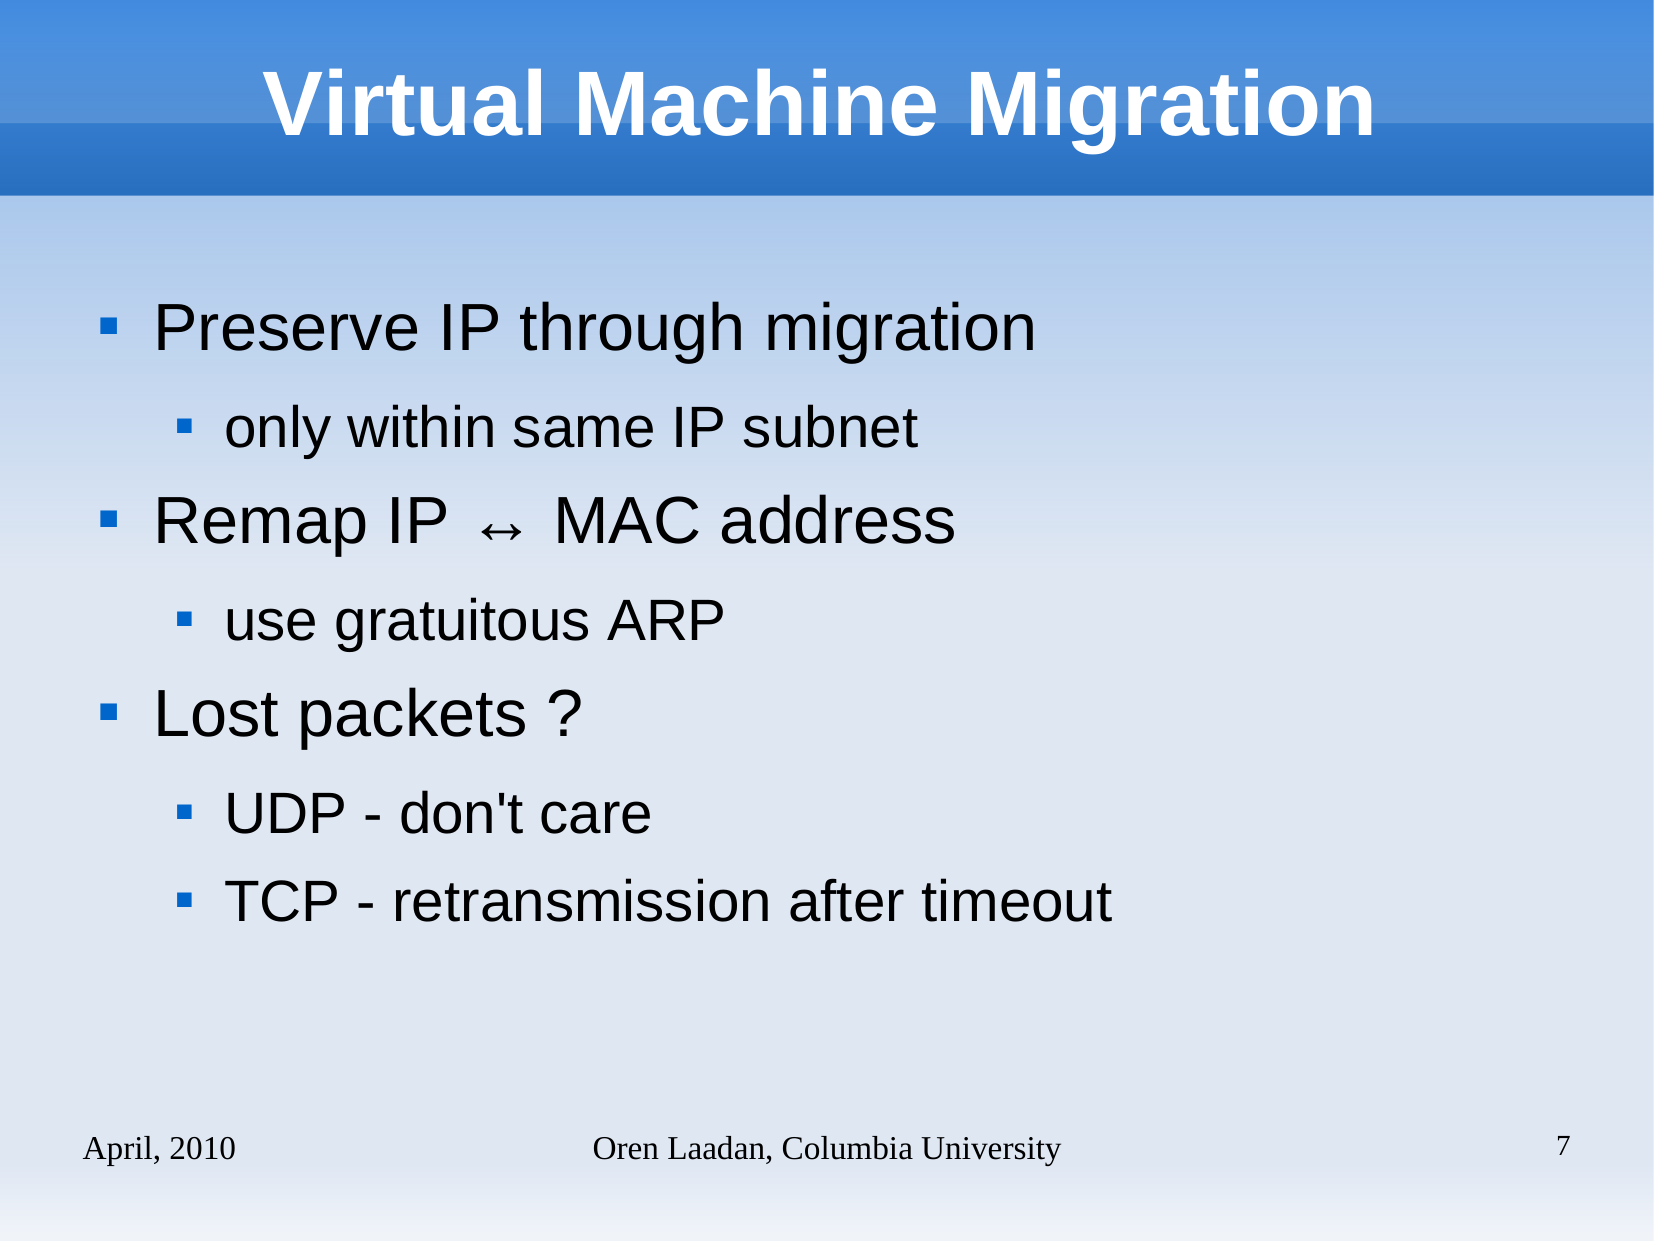

# Virtual Machine Migration
Preserve IP through migration
only within same IP subnet
Remap IP ↔ MAC address
use gratuitous ARP
Lost packets ?
UDP - don't care
TCP - retransmission after timeout
7